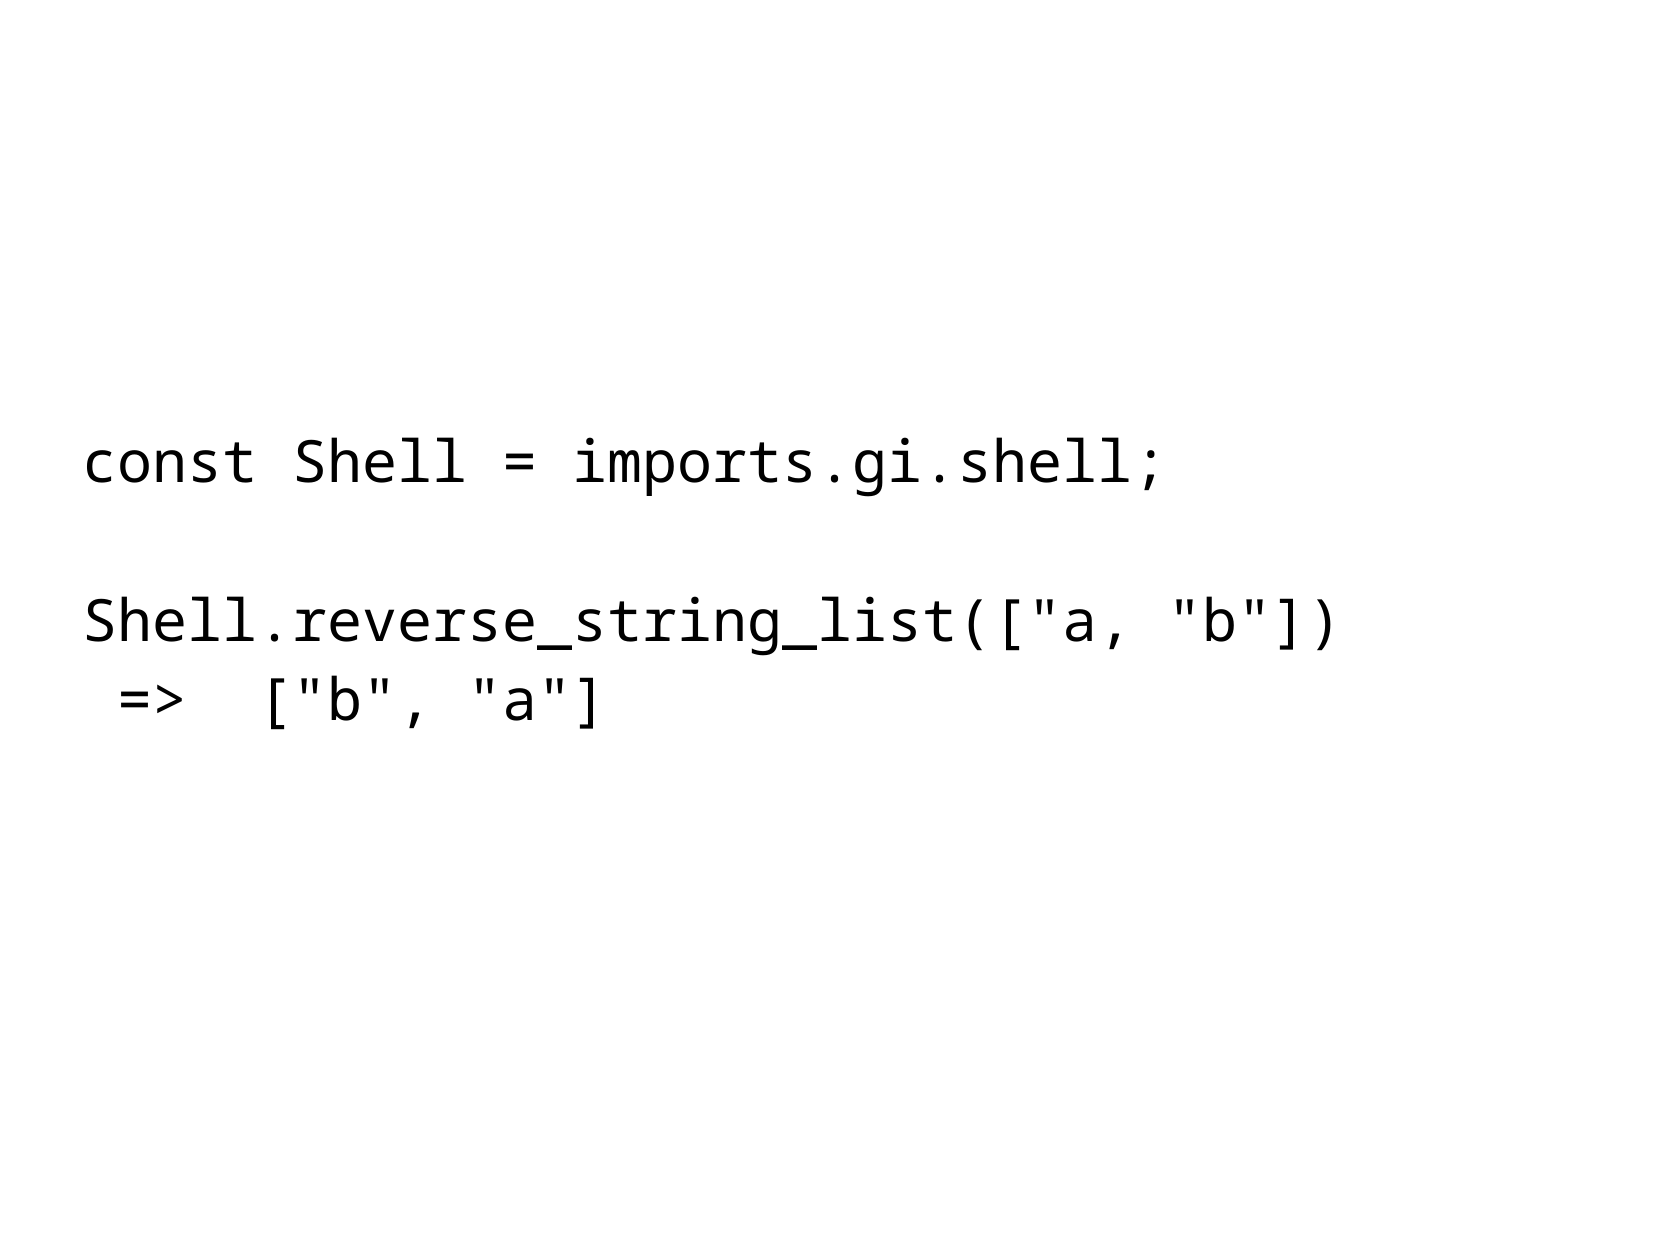

const Shell = imports.gi.shell;
Shell.reverse_string_list(["a, "b"])
 => ["b", "a"]